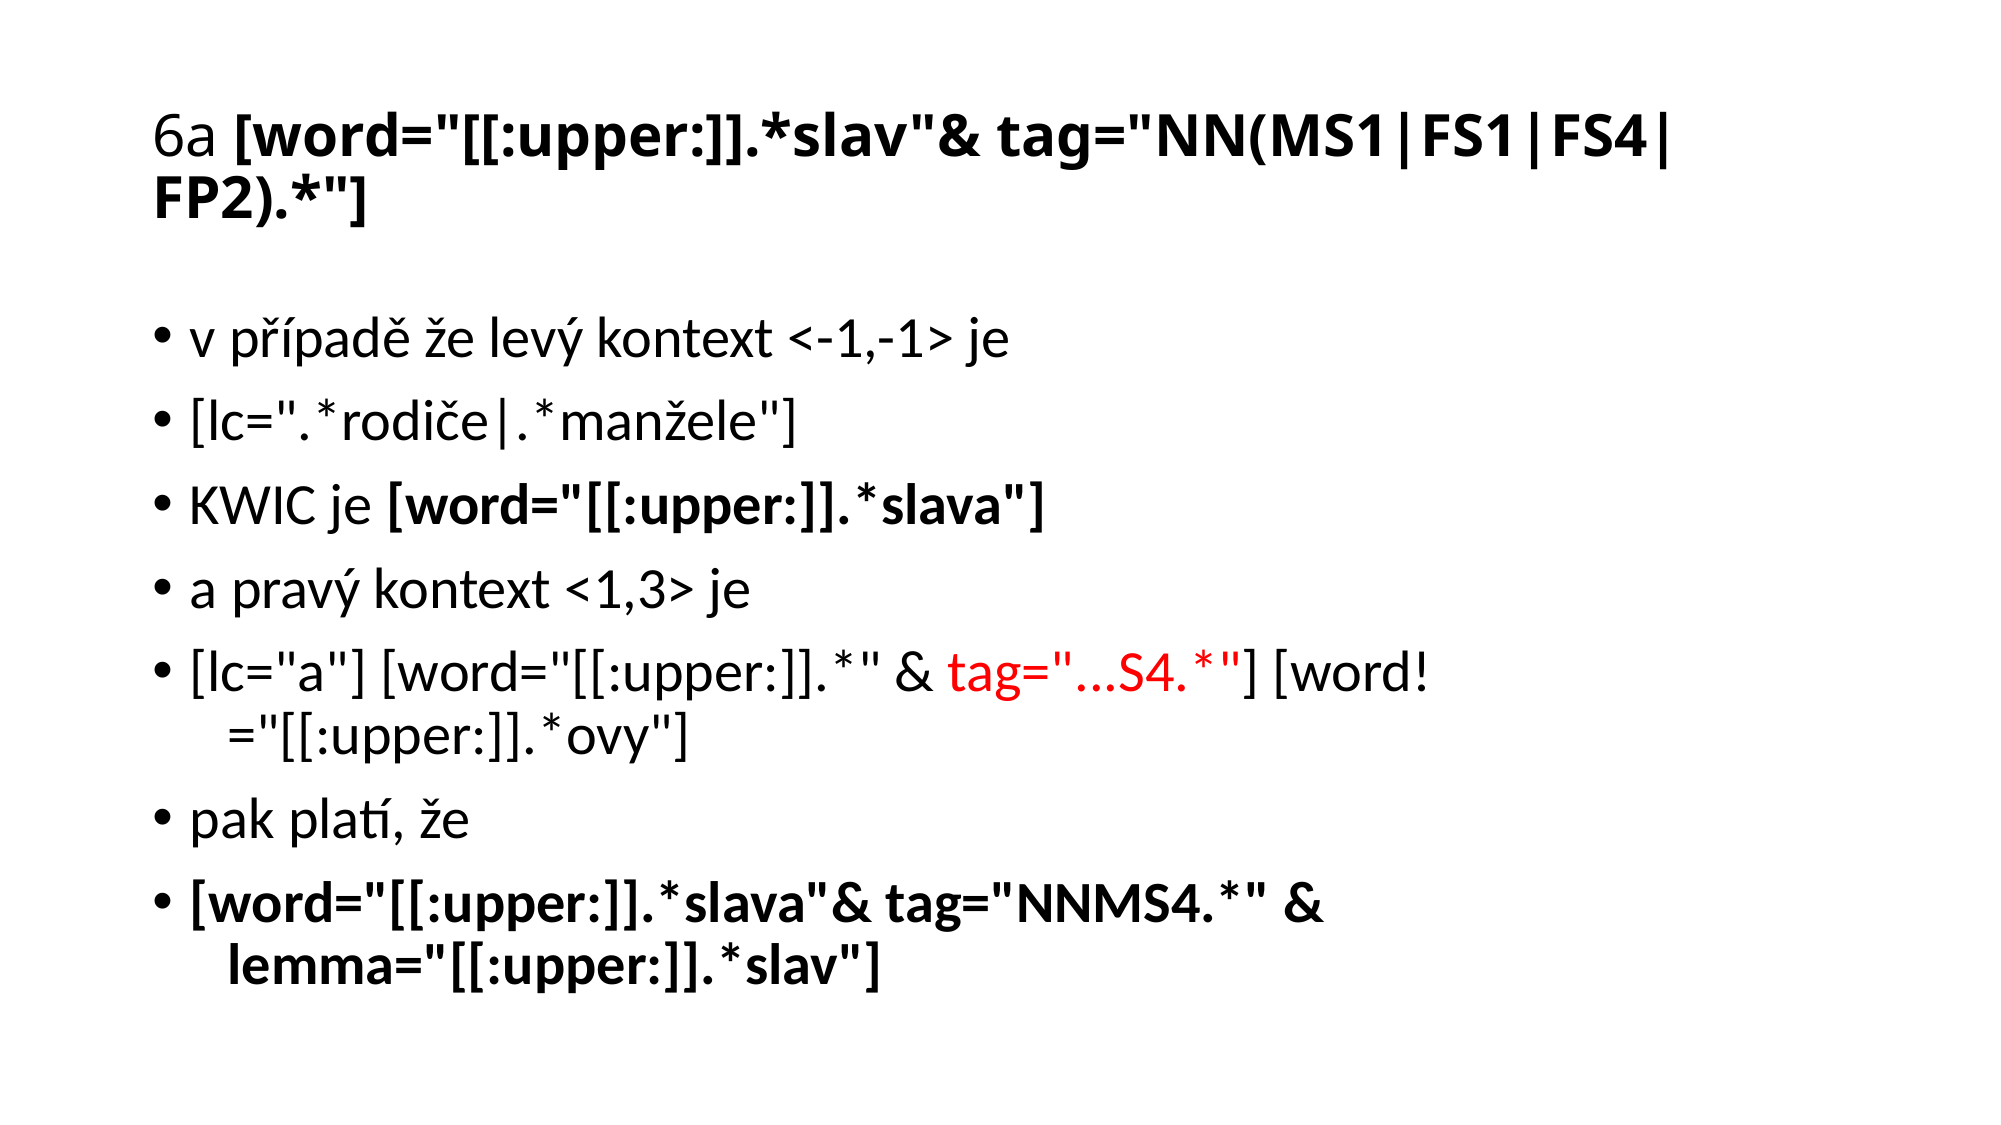

# 6a [word="[[:upper:]].*slav"& tag="NN(MS1|FS1|FS4|FP2).*"]
v případě že levý kontext <-1,-1> je
[lc=".*rodiče|.*manžele"]
KWIC je [word="[[:upper:]].*slava"]
a pravý kontext <1,3> je
[lc="a"] [word="[[:upper:]].*" & tag="...S4.*"] [word!="[[:upper:]].*ovy"]
pak platí, že
[word="[[:upper:]].*slava"& tag="NNMS4.*" & lemma="[[:upper:]].*slav"]